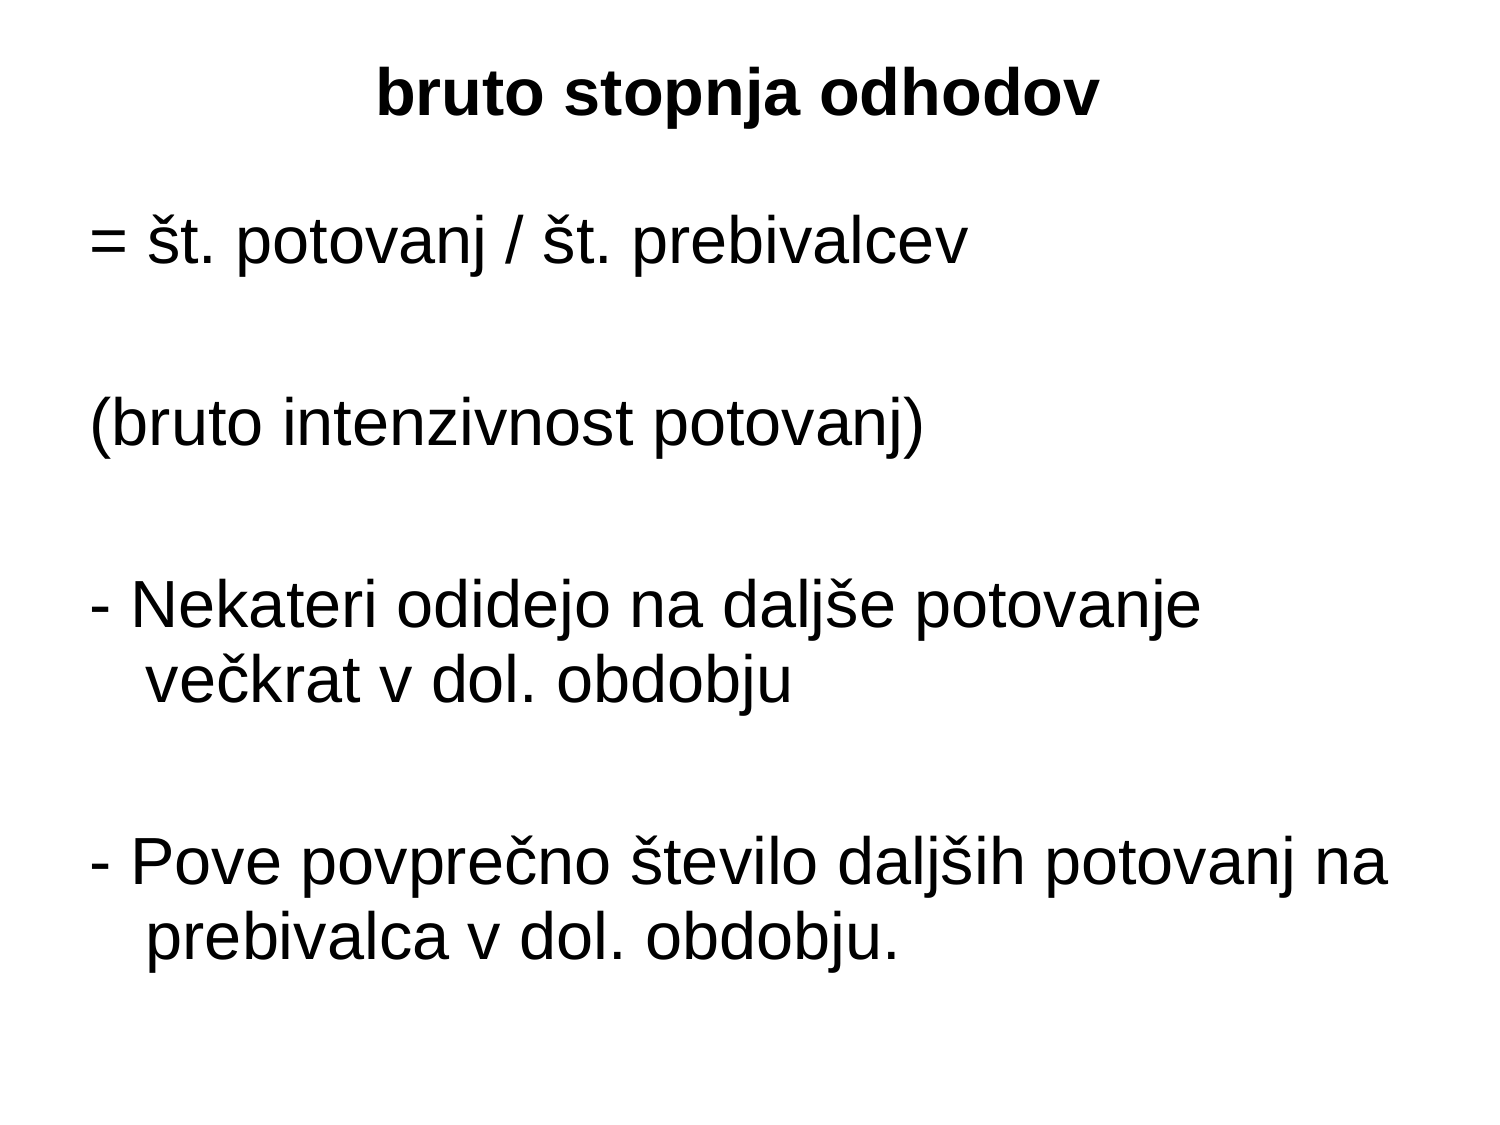

# bruto stopnja odhodov
= št. potovanj / št. prebivalcev
(bruto intenzivnost potovanj)
- Nekateri odidejo na daljše potovanje večkrat v dol. obdobju
- Pove povprečno število daljših potovanj na prebivalca v dol. obdobju.